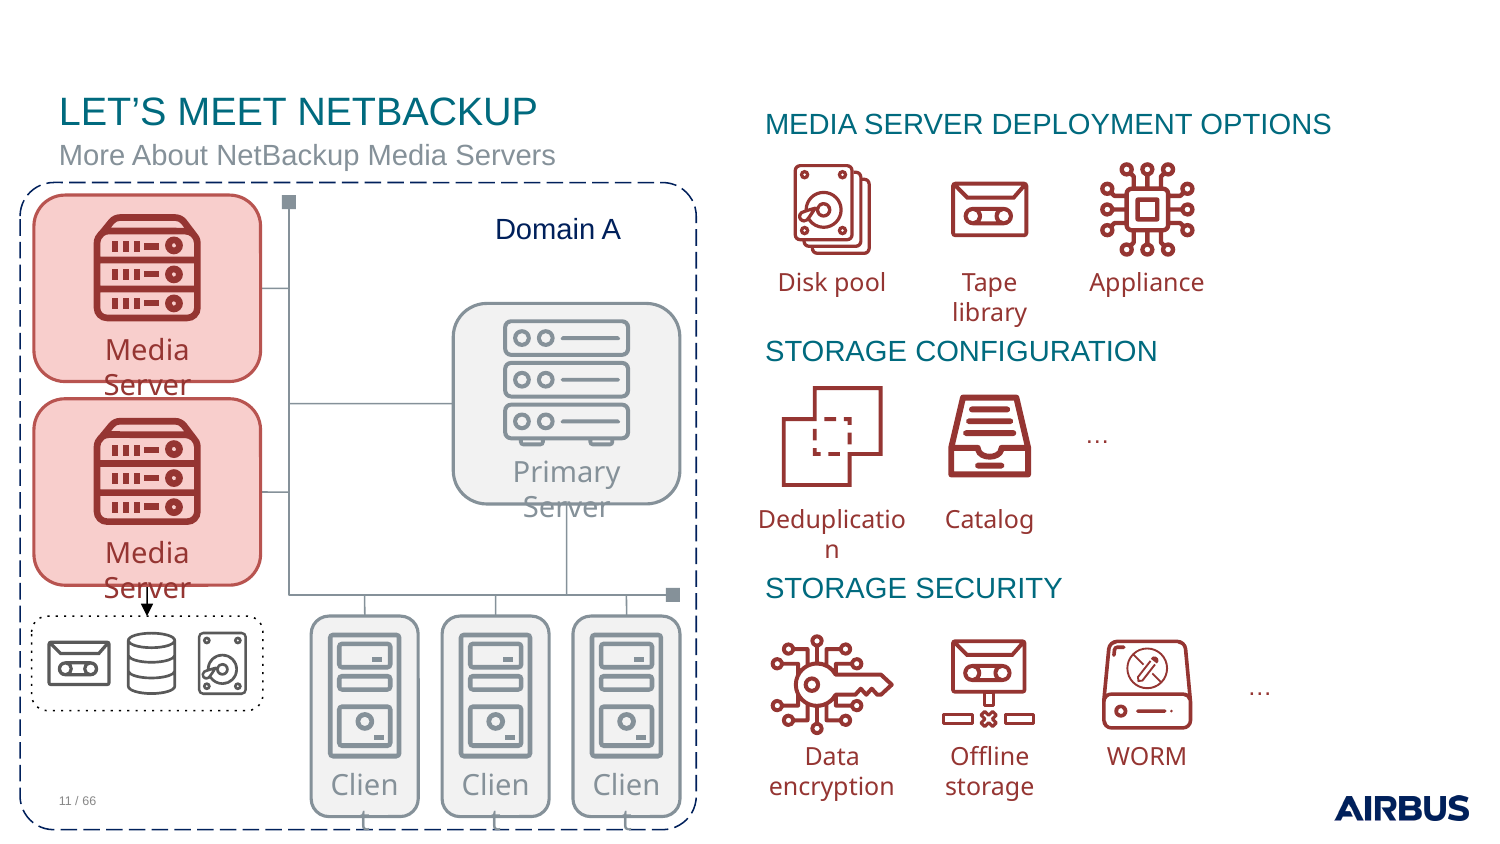

# LET’S MEET NETBACKUP More About NetBackup Media Servers
MEDIA SERVER DEPLOYMENT OPTIONS
Disk pool
Tape library
Appliance
Domain A
Media Server
STORAGE CONFIGURATION
…
Deduplication
Catalog
Primary Server
Media Server
STORAGE SECURITY
…
Data encryption
Offline
storage
WORM
Client
Client
Client